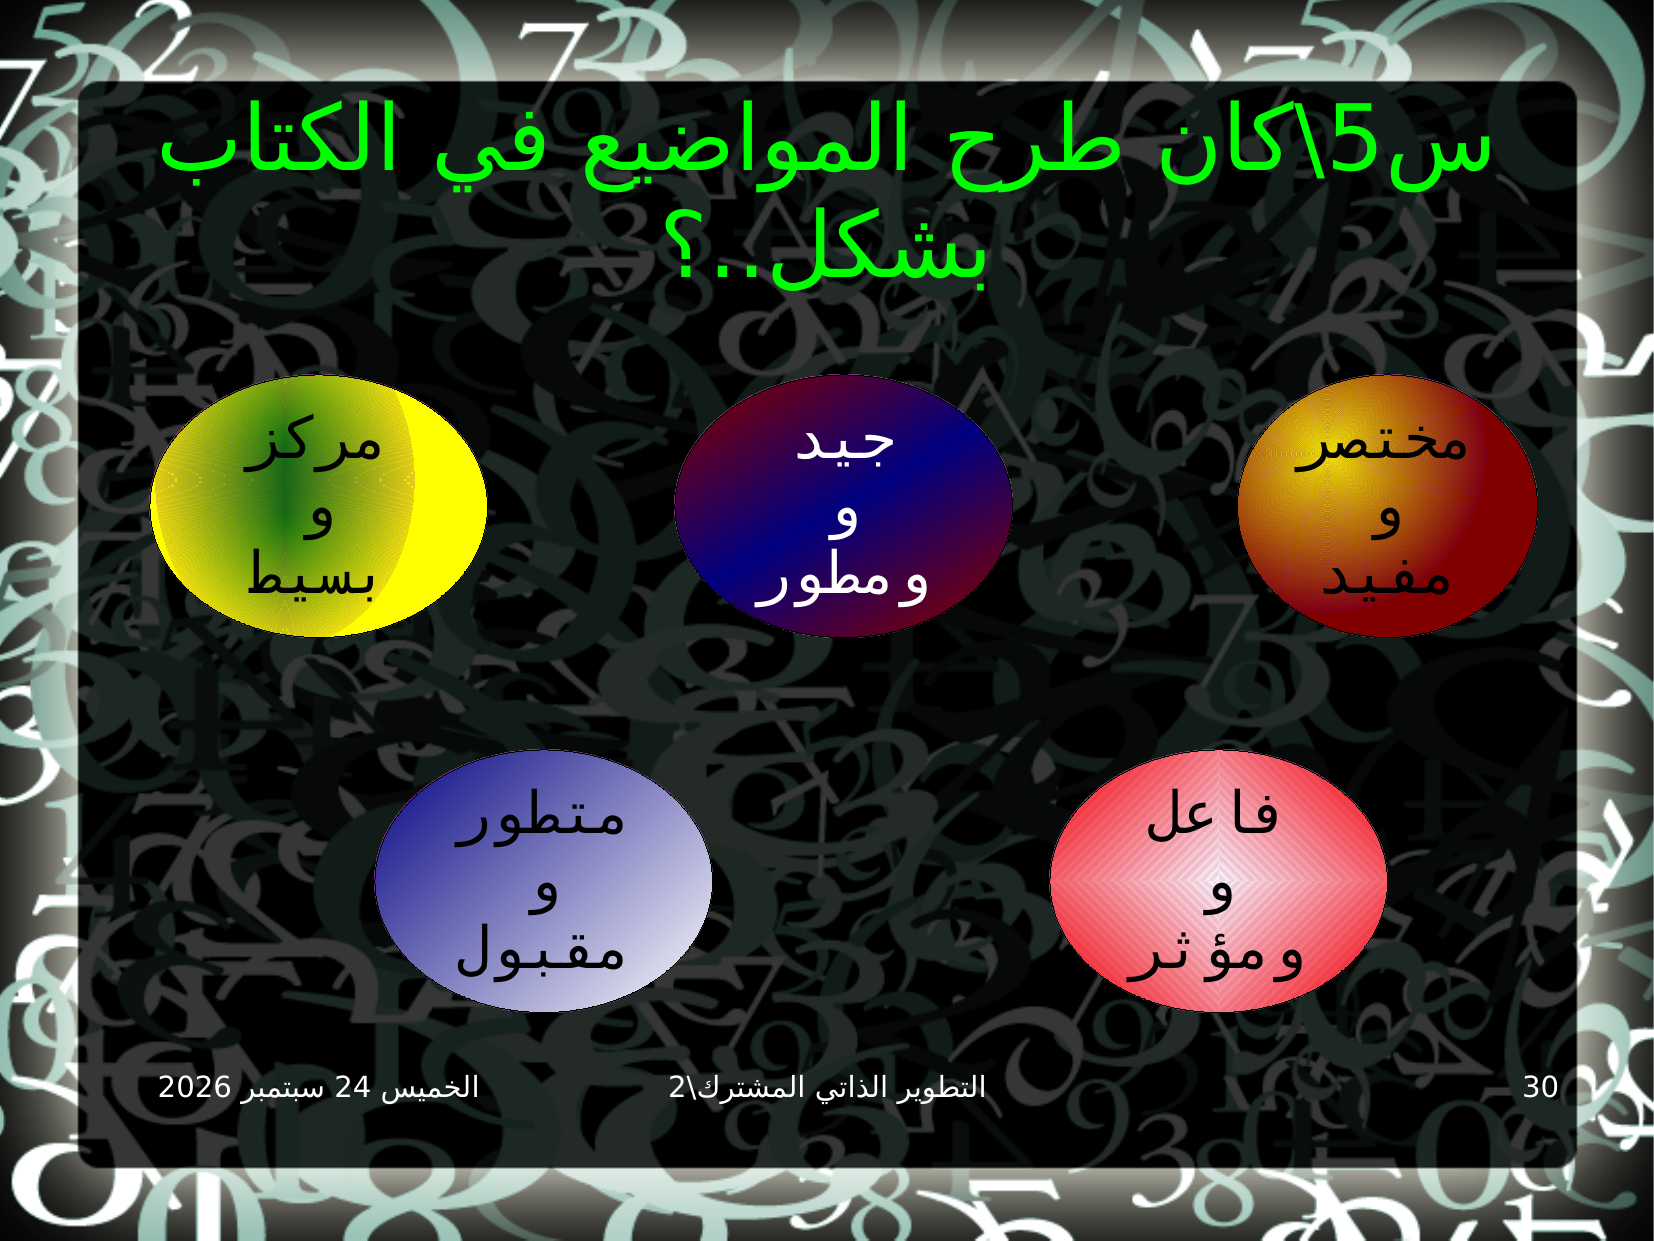

# س5\كان طرح المواضيع في الكتاب بشكل..؟
مركز
و
بسيط
جيد
و
ومطور
مختصر
و
مفيد
متطور
و
مقبول
فاعل
و
ومؤثر
التطوير الذاتي المشترك\2
30